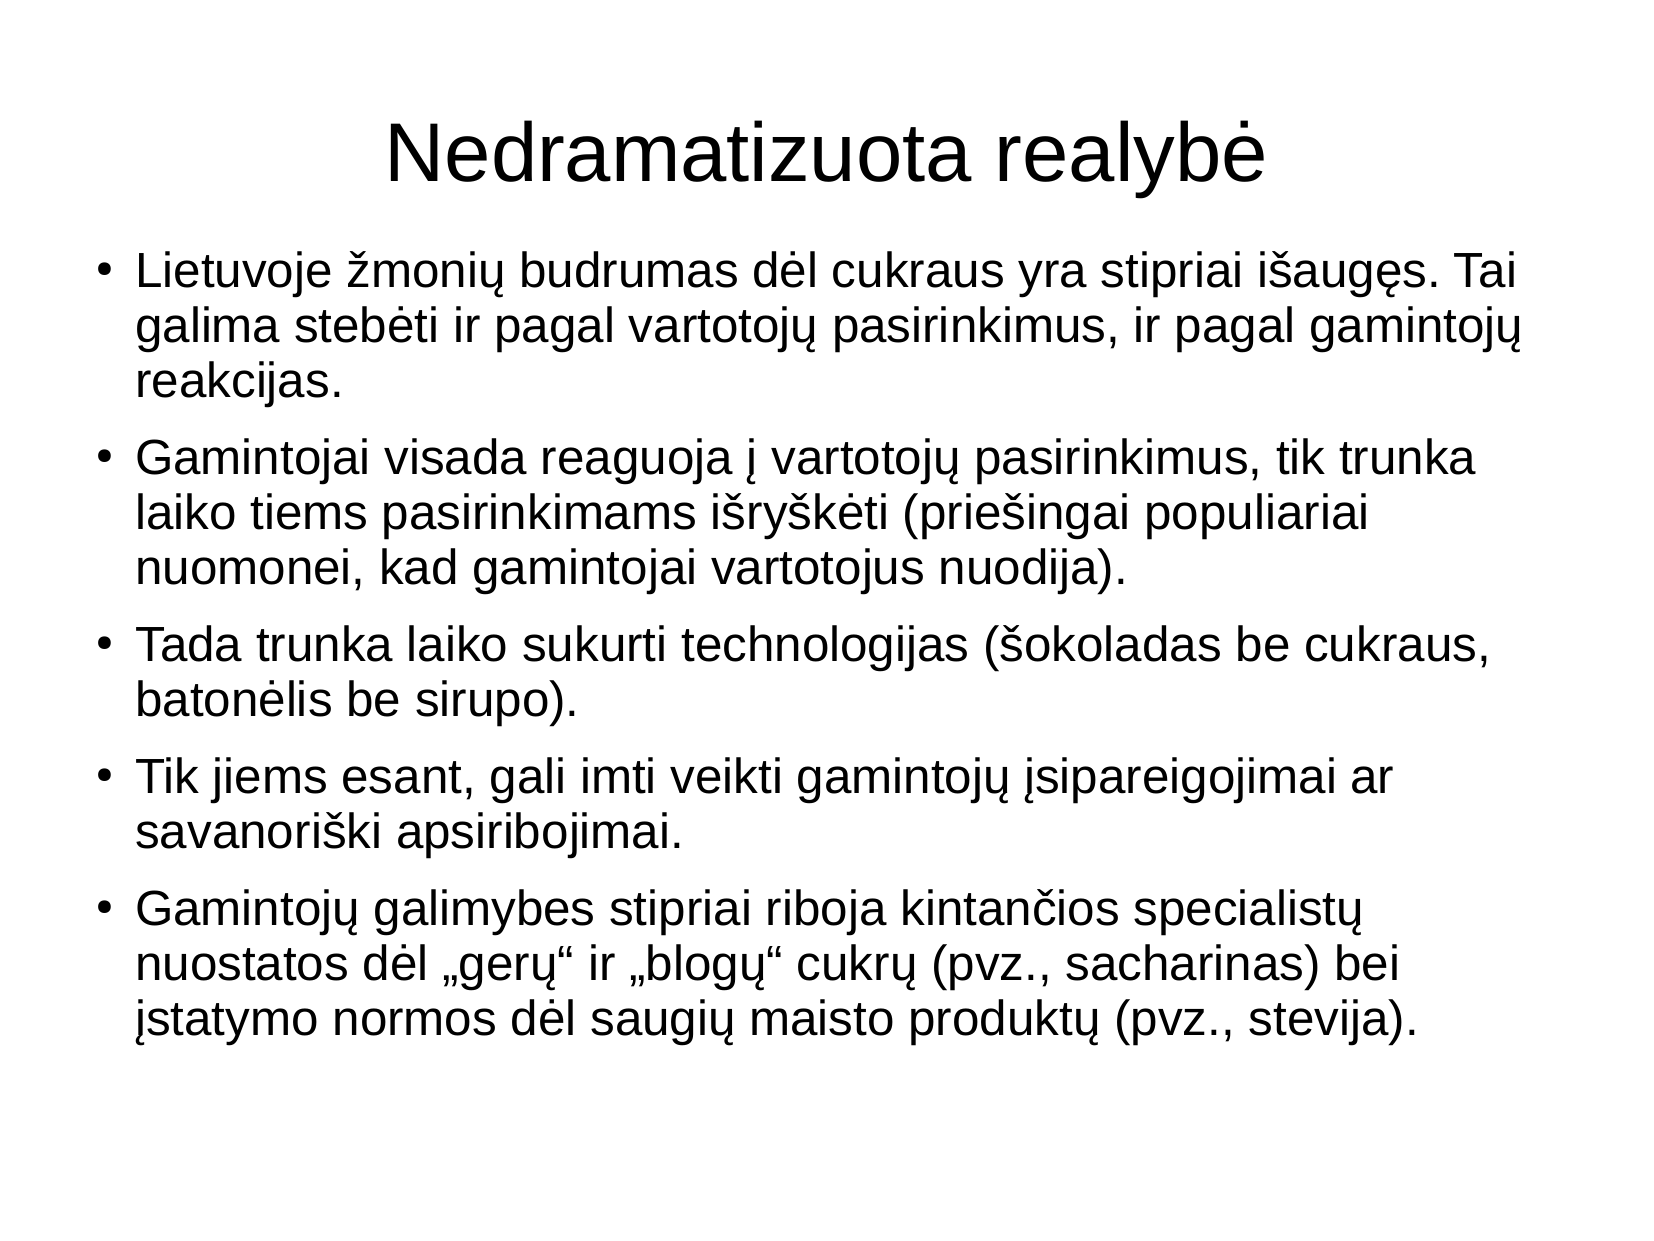

# Nedramatizuota realybė
Lietuvoje žmonių budrumas dėl cukraus yra stipriai išaugęs. Tai galima stebėti ir pagal vartotojų pasirinkimus, ir pagal gamintojų reakcijas.
Gamintojai visada reaguoja į vartotojų pasirinkimus, tik trunka laiko tiems pasirinkimams išryškėti (priešingai populiariai nuomonei, kad gamintojai vartotojus nuodija).
Tada trunka laiko sukurti technologijas (šokoladas be cukraus, batonėlis be sirupo).
Tik jiems esant, gali imti veikti gamintojų įsipareigojimai ar savanoriški apsiribojimai.
Gamintojų galimybes stipriai riboja kintančios specialistų nuostatos dėl „gerų“ ir „blogų“ cukrų (pvz., sacharinas) bei įstatymo normos dėl saugių maisto produktų (pvz., stevija).